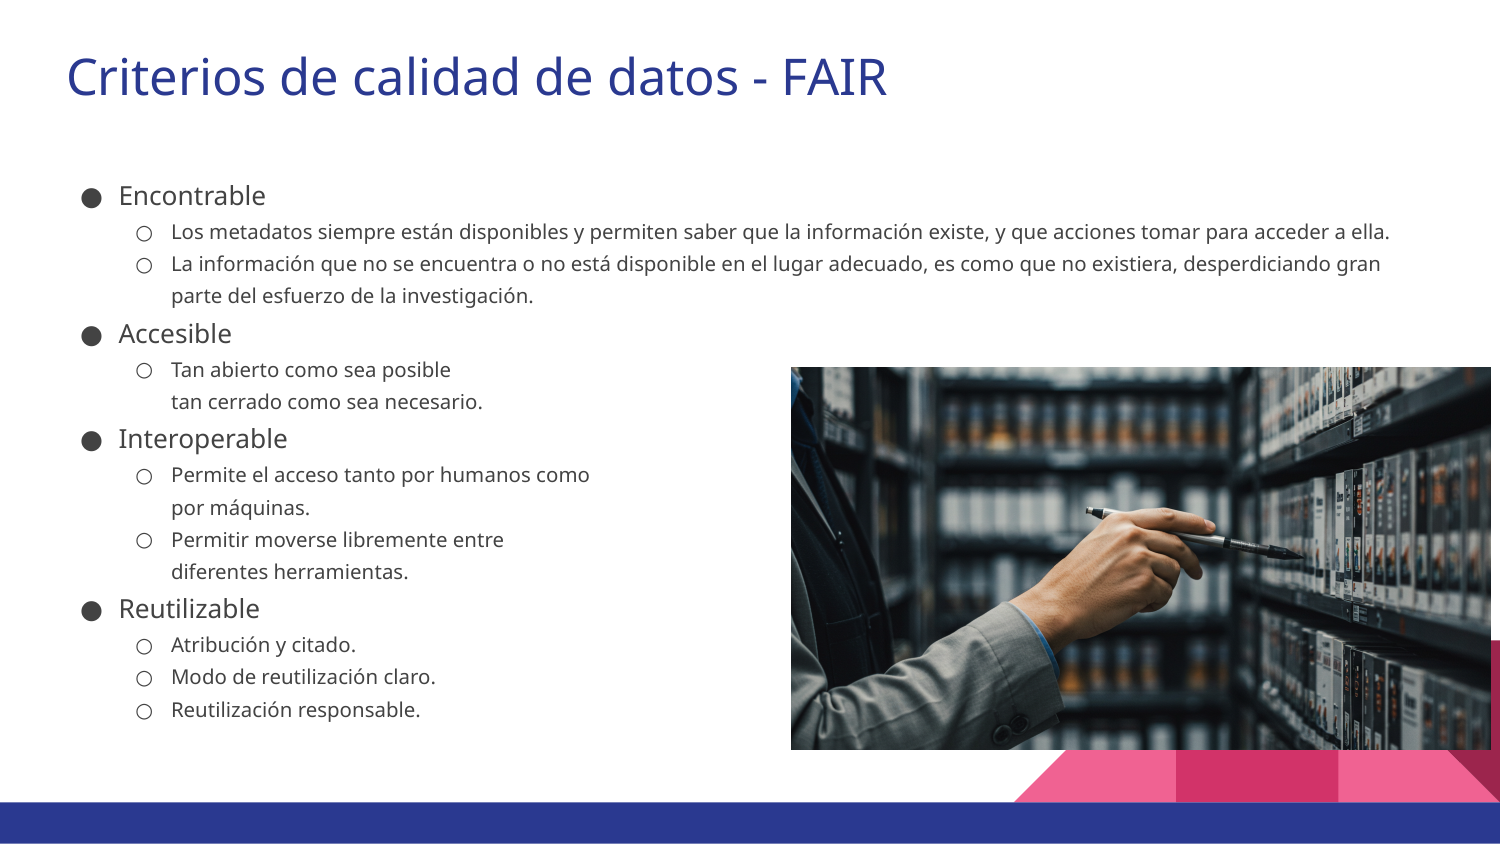

# Criterios de calidad de datos - FAIR
Encontrable
Los metadatos siempre están disponibles y permiten saber que la información existe, y que acciones tomar para acceder a ella.
La información que no se encuentra o no está disponible en el lugar adecuado, es como que no existiera, desperdiciando gran parte del esfuerzo de la investigación.
Accesible
Tan abierto como sea posible
tan cerrado como sea necesario.
Interoperable
Permite el acceso tanto por humanos como
por máquinas.
Permitir moverse libremente entre
diferentes herramientas.
Reutilizable
Atribución y citado.
Modo de reutilización claro.
Reutilización responsable.